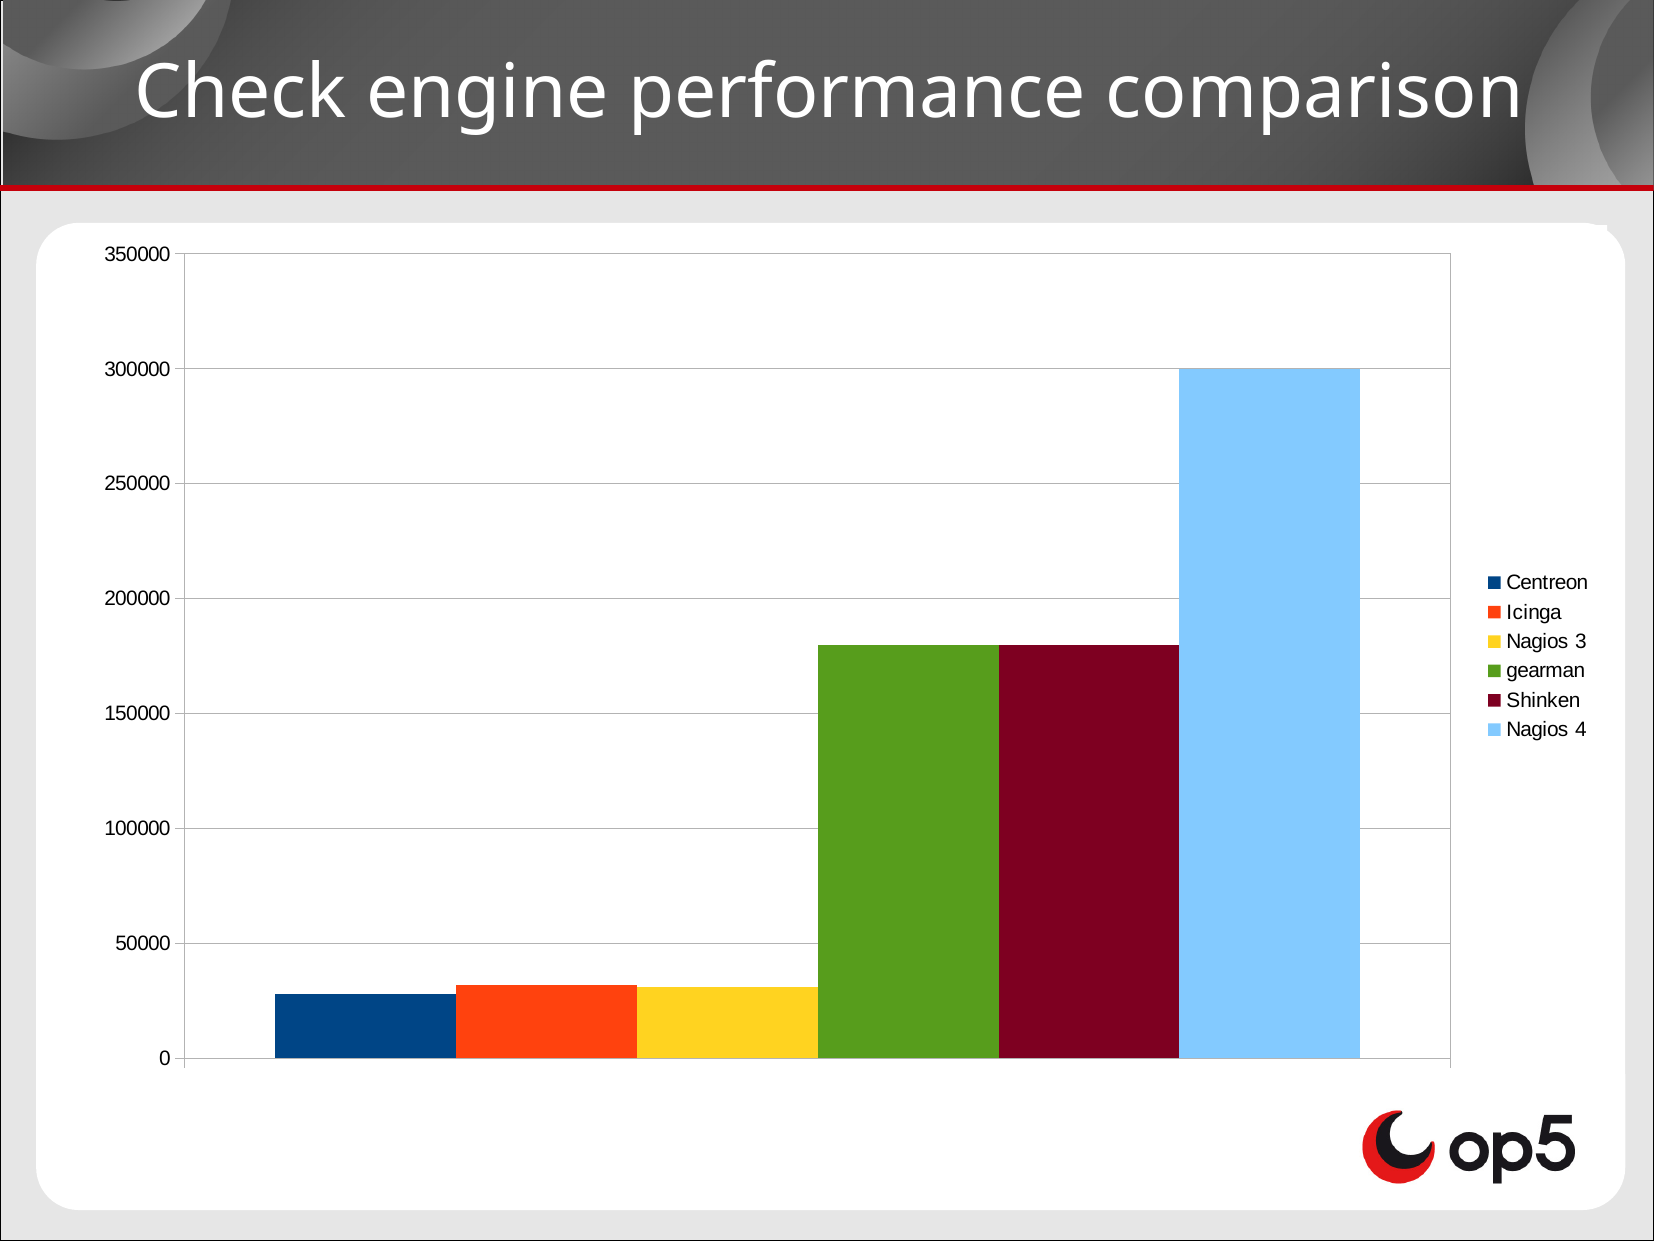

# Check engine performance comparison
### Chart
| Category | Centreon | Icinga | Nagios 3 | gearman | Shinken | Nagios 4 |
|---|---|---|---|---|---|---|
| None | 28000.0 | 32000.0 | 31000.0 | 180000.0 | 180000.0 | 300000.0 |